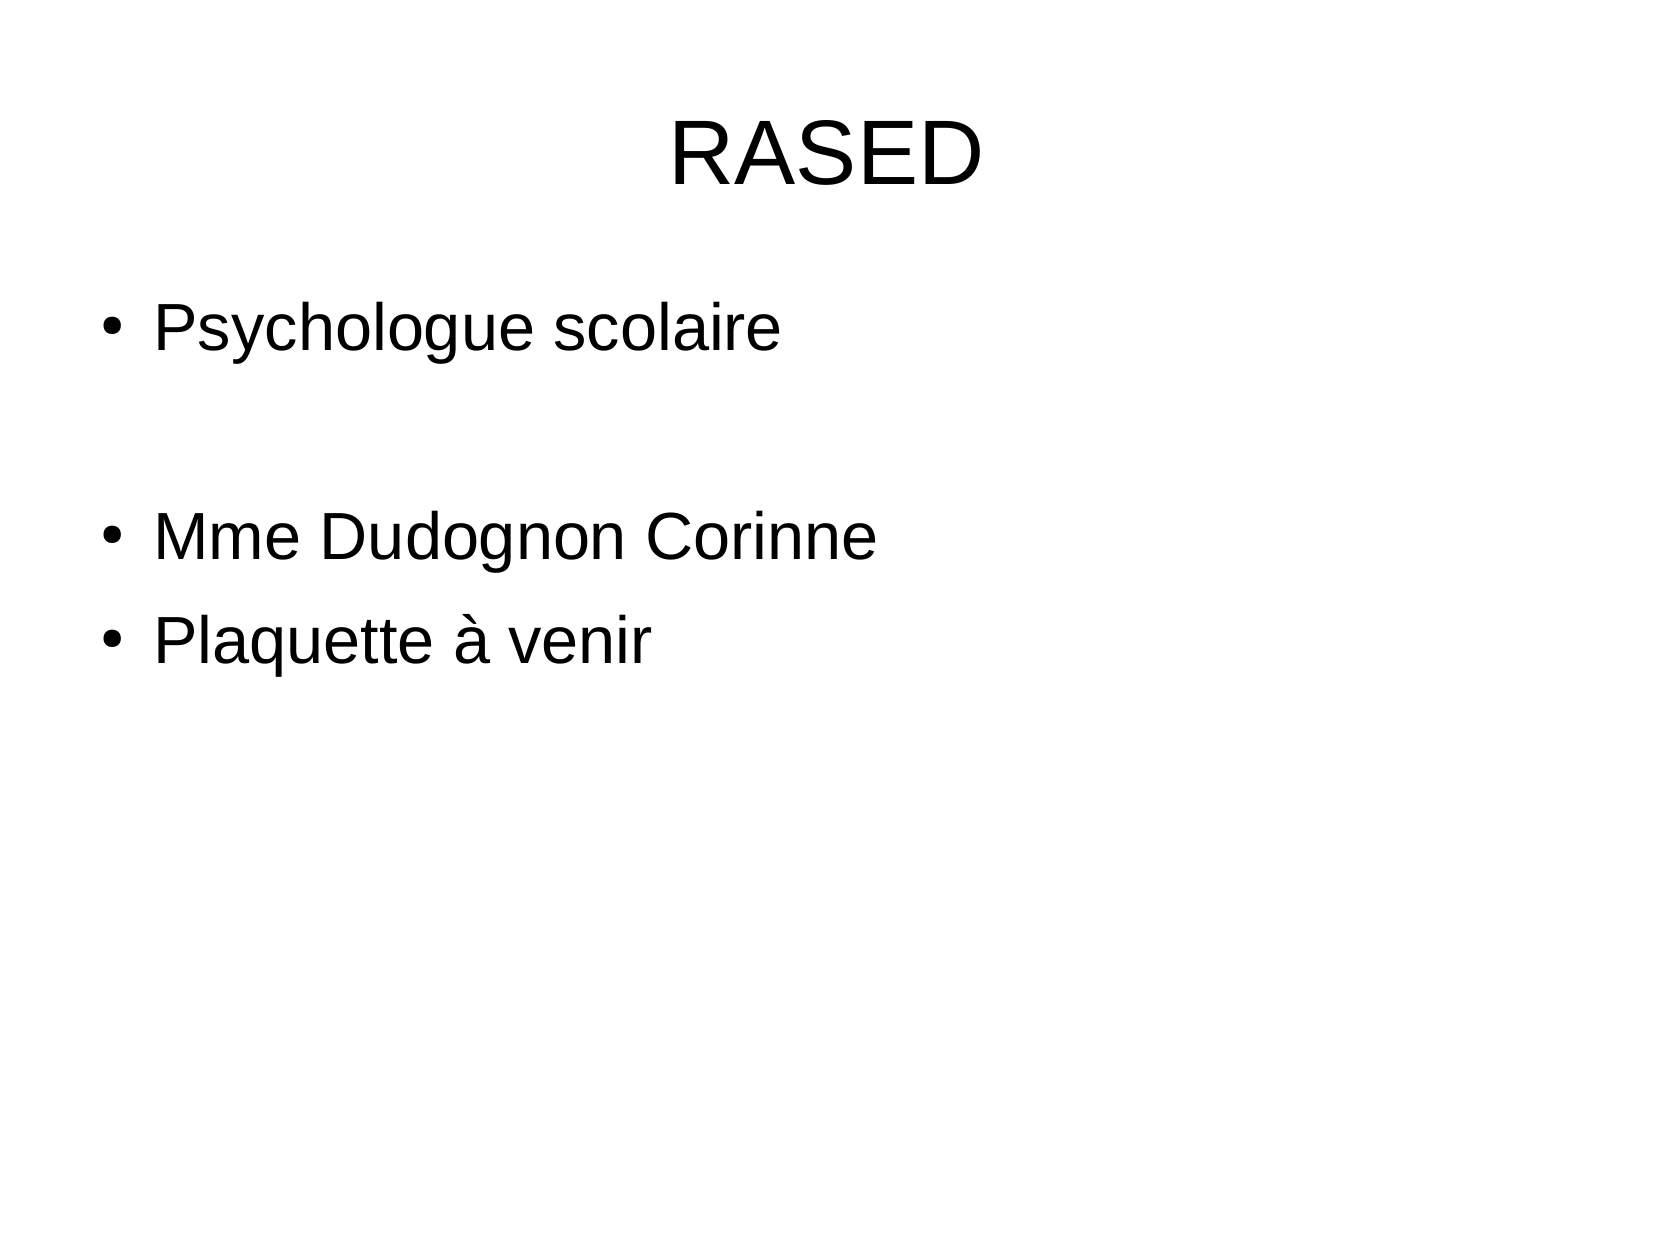

# RASED
Psychologue scolaire
Mme Dudognon Corinne
Plaquette à venir